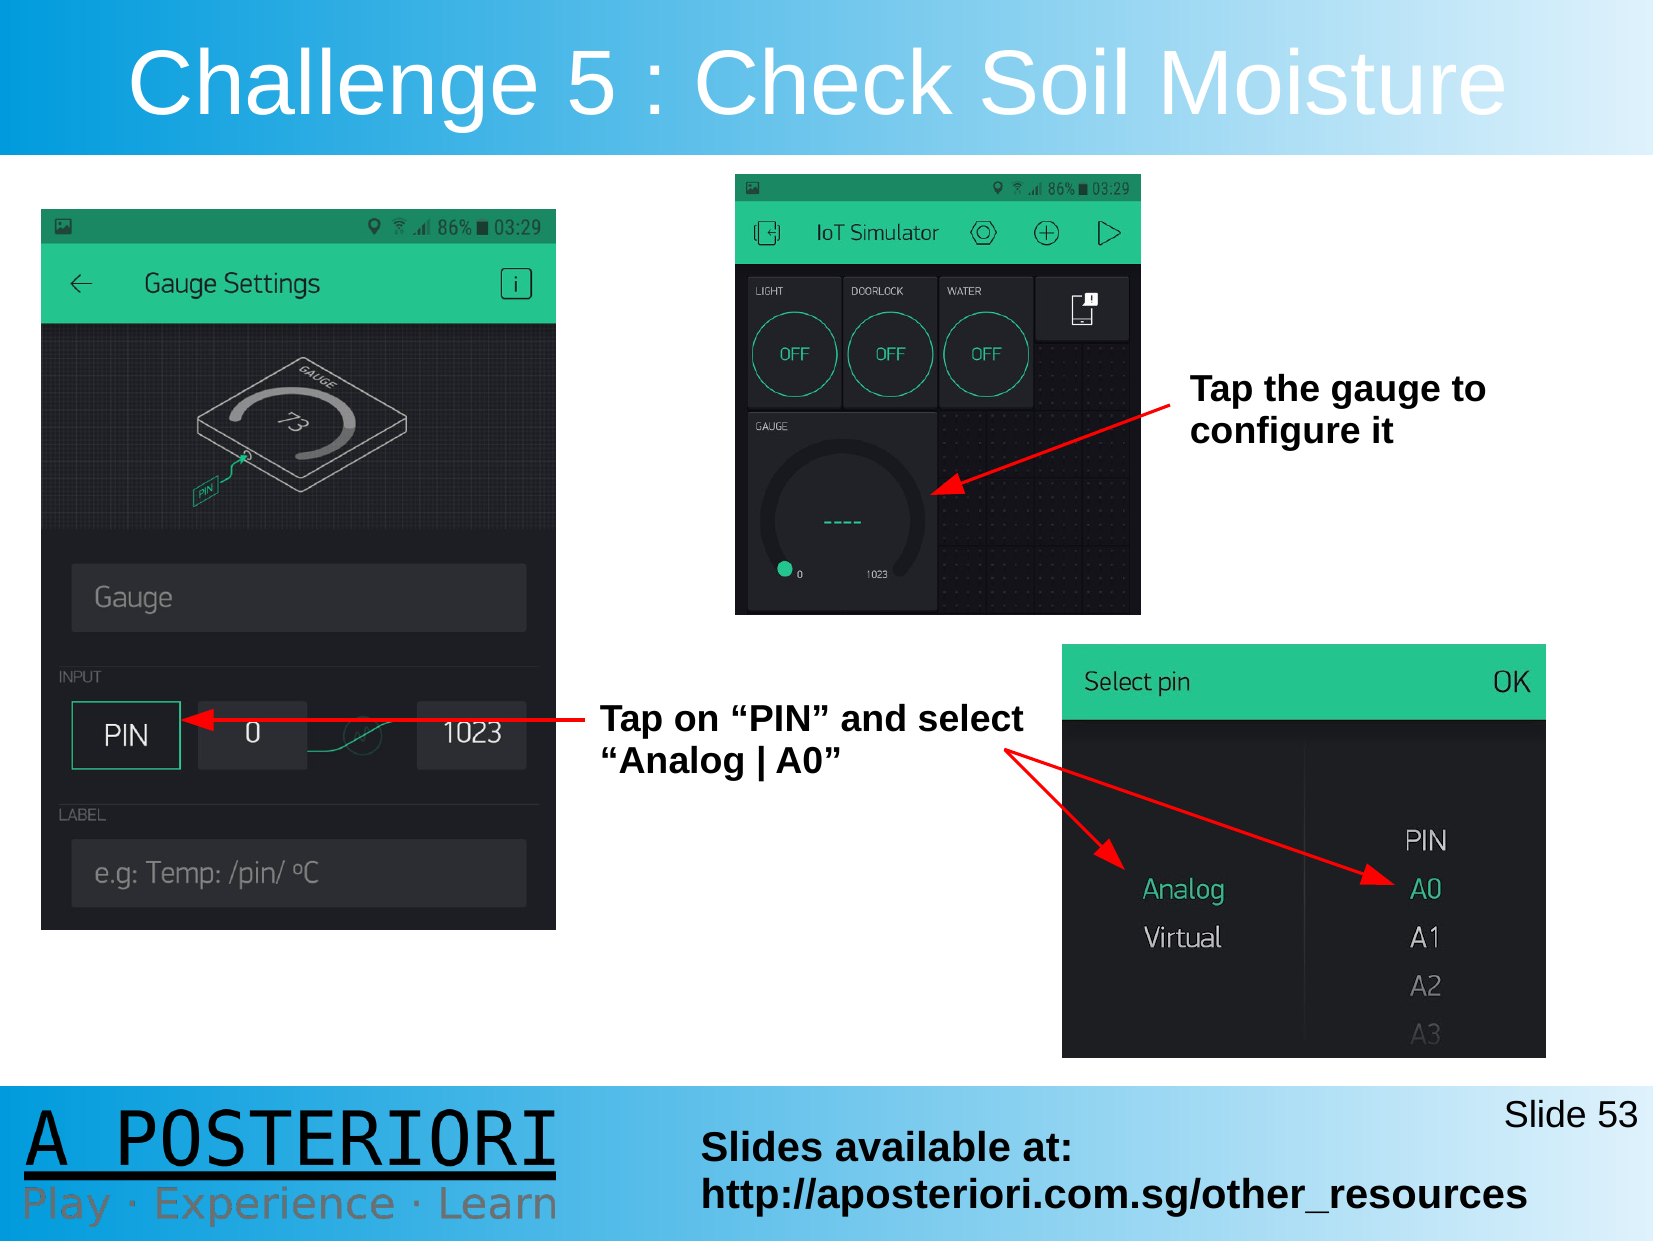

# Challenge 5 : Check Soil Moisture
Tap the gauge to configure it
Tap on “PIN” and select “Analog | A0”